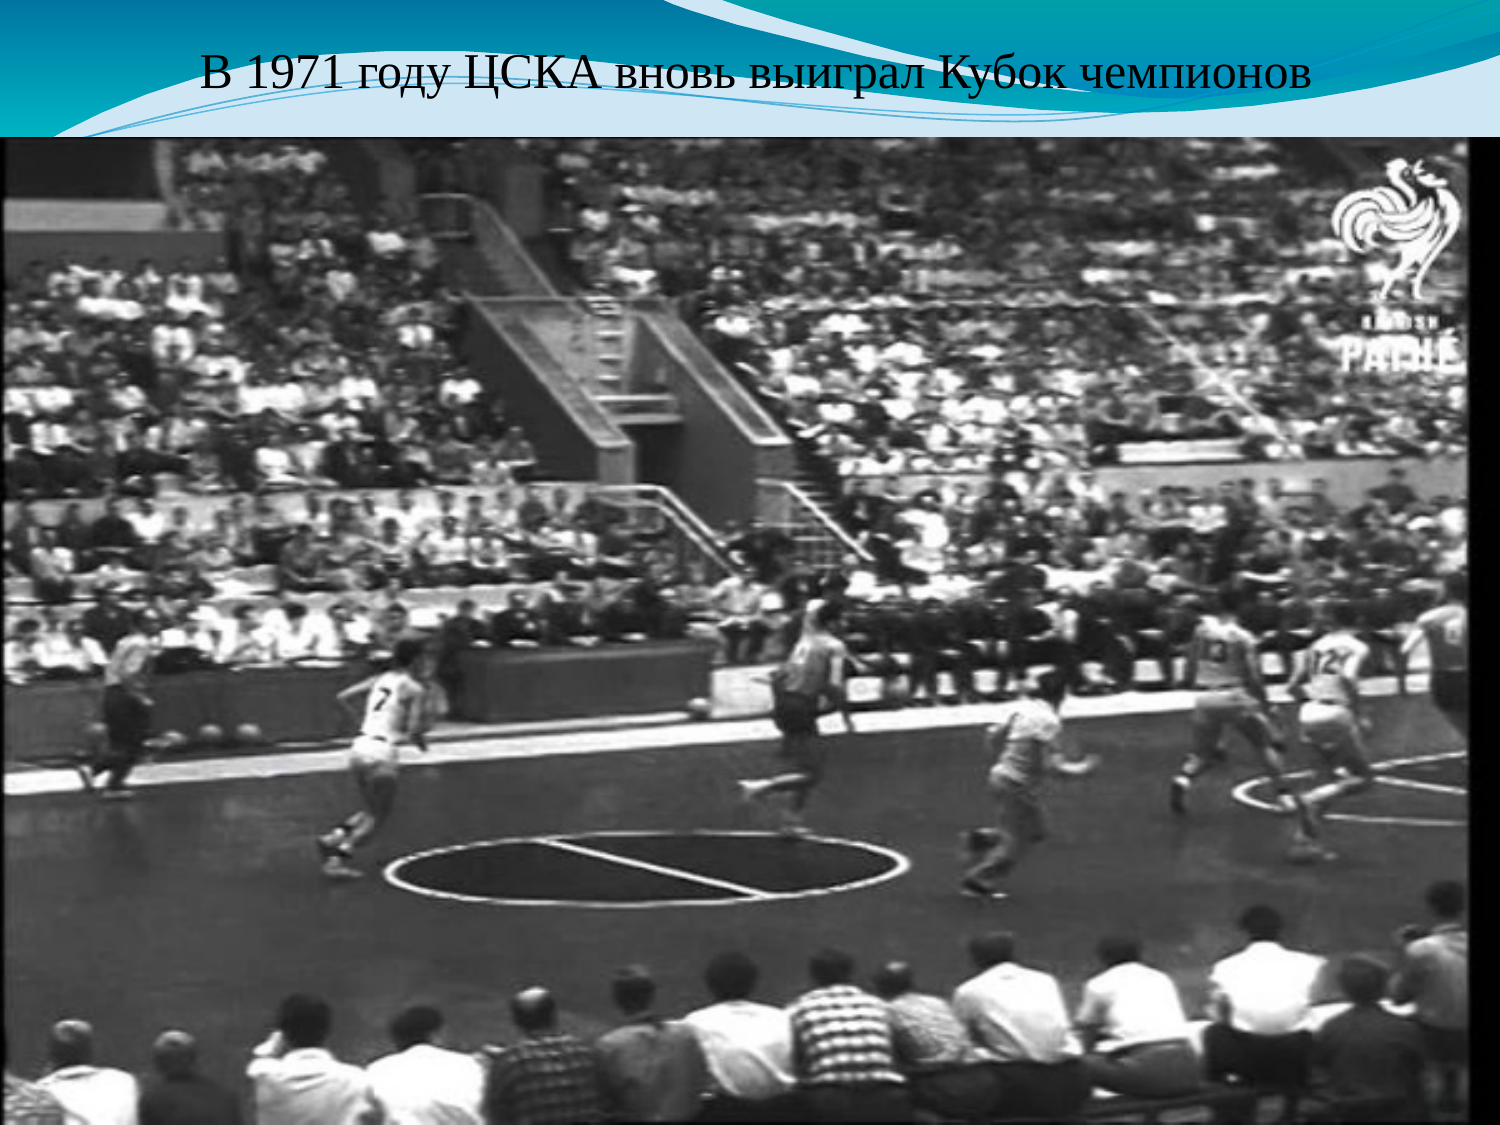

В 1971 году ЦСКА вновь выиграл Кубок чемпионов